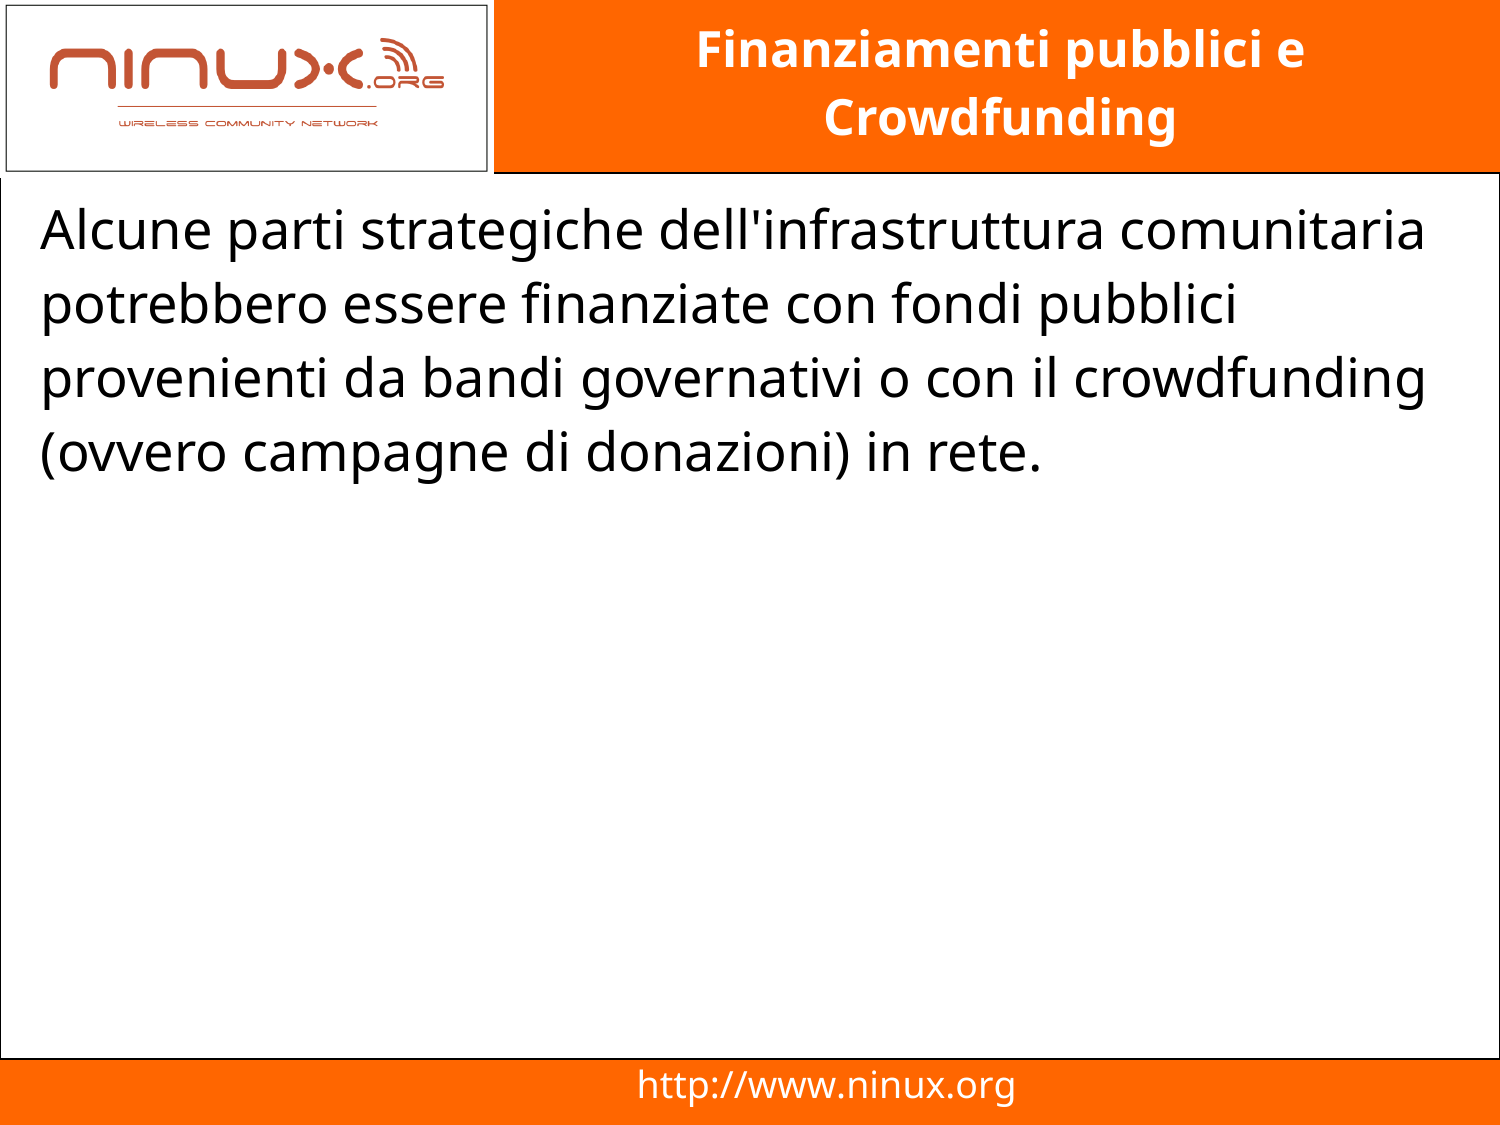

Finanziamenti pubblici e Crowdfunding
# Alcune parti strategiche dell'infrastruttura comunitaria potrebbero essere finanziate con fondi pubblici provenienti da bandi governativi o con il crowdfunding (ovvero campagne di donazioni) in rete.
http://www.ninux.org